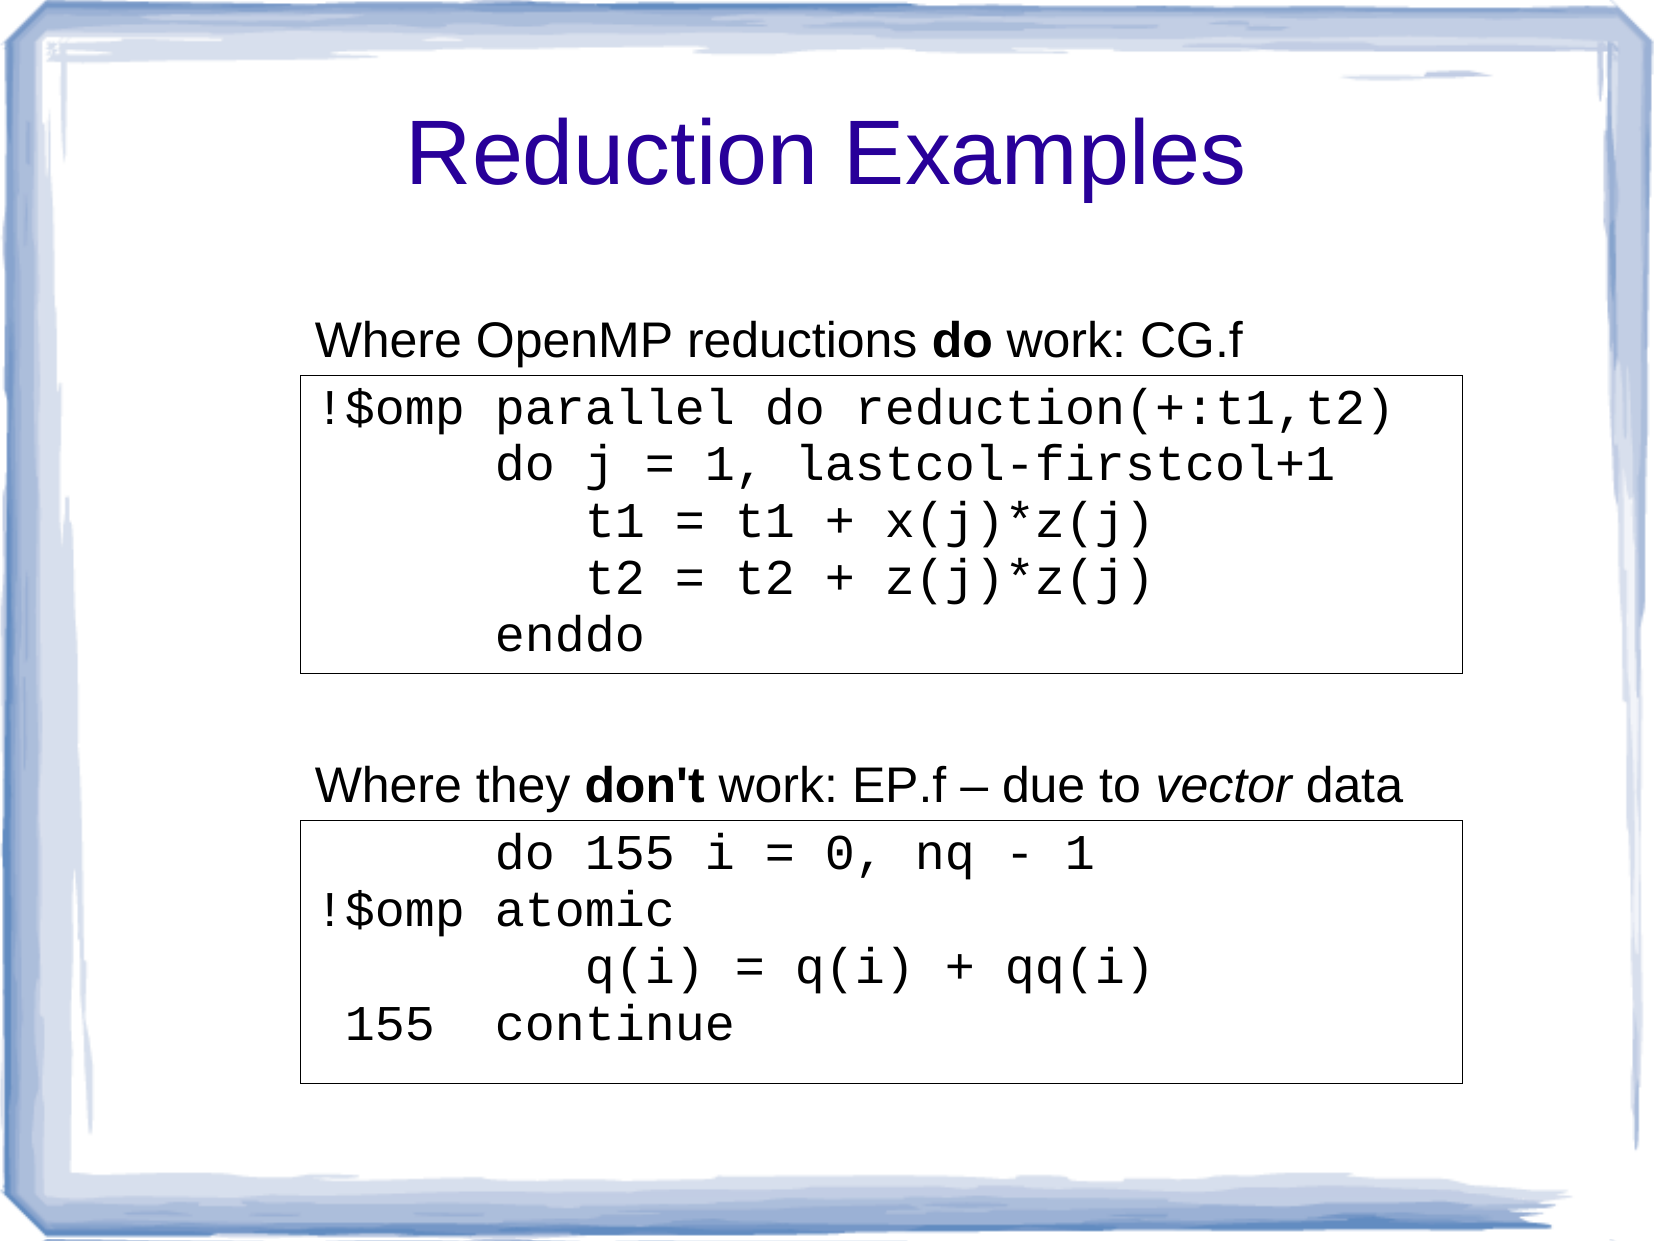

# Reduction Examples
Where OpenMP reductions do work: CG.f
!$omp parallel do reduction(+:t1,t2)
 do j = 1, lastcol-firstcol+1
 t1 = t1 + x(j)*z(j)
 t2 = t2 + z(j)*z(j)
 enddo
Where they don't work: EP.f – due to vector data
 do 155 i = 0, nq - 1
!$omp atomic
 q(i) = q(i) + qq(i)
 155 continue